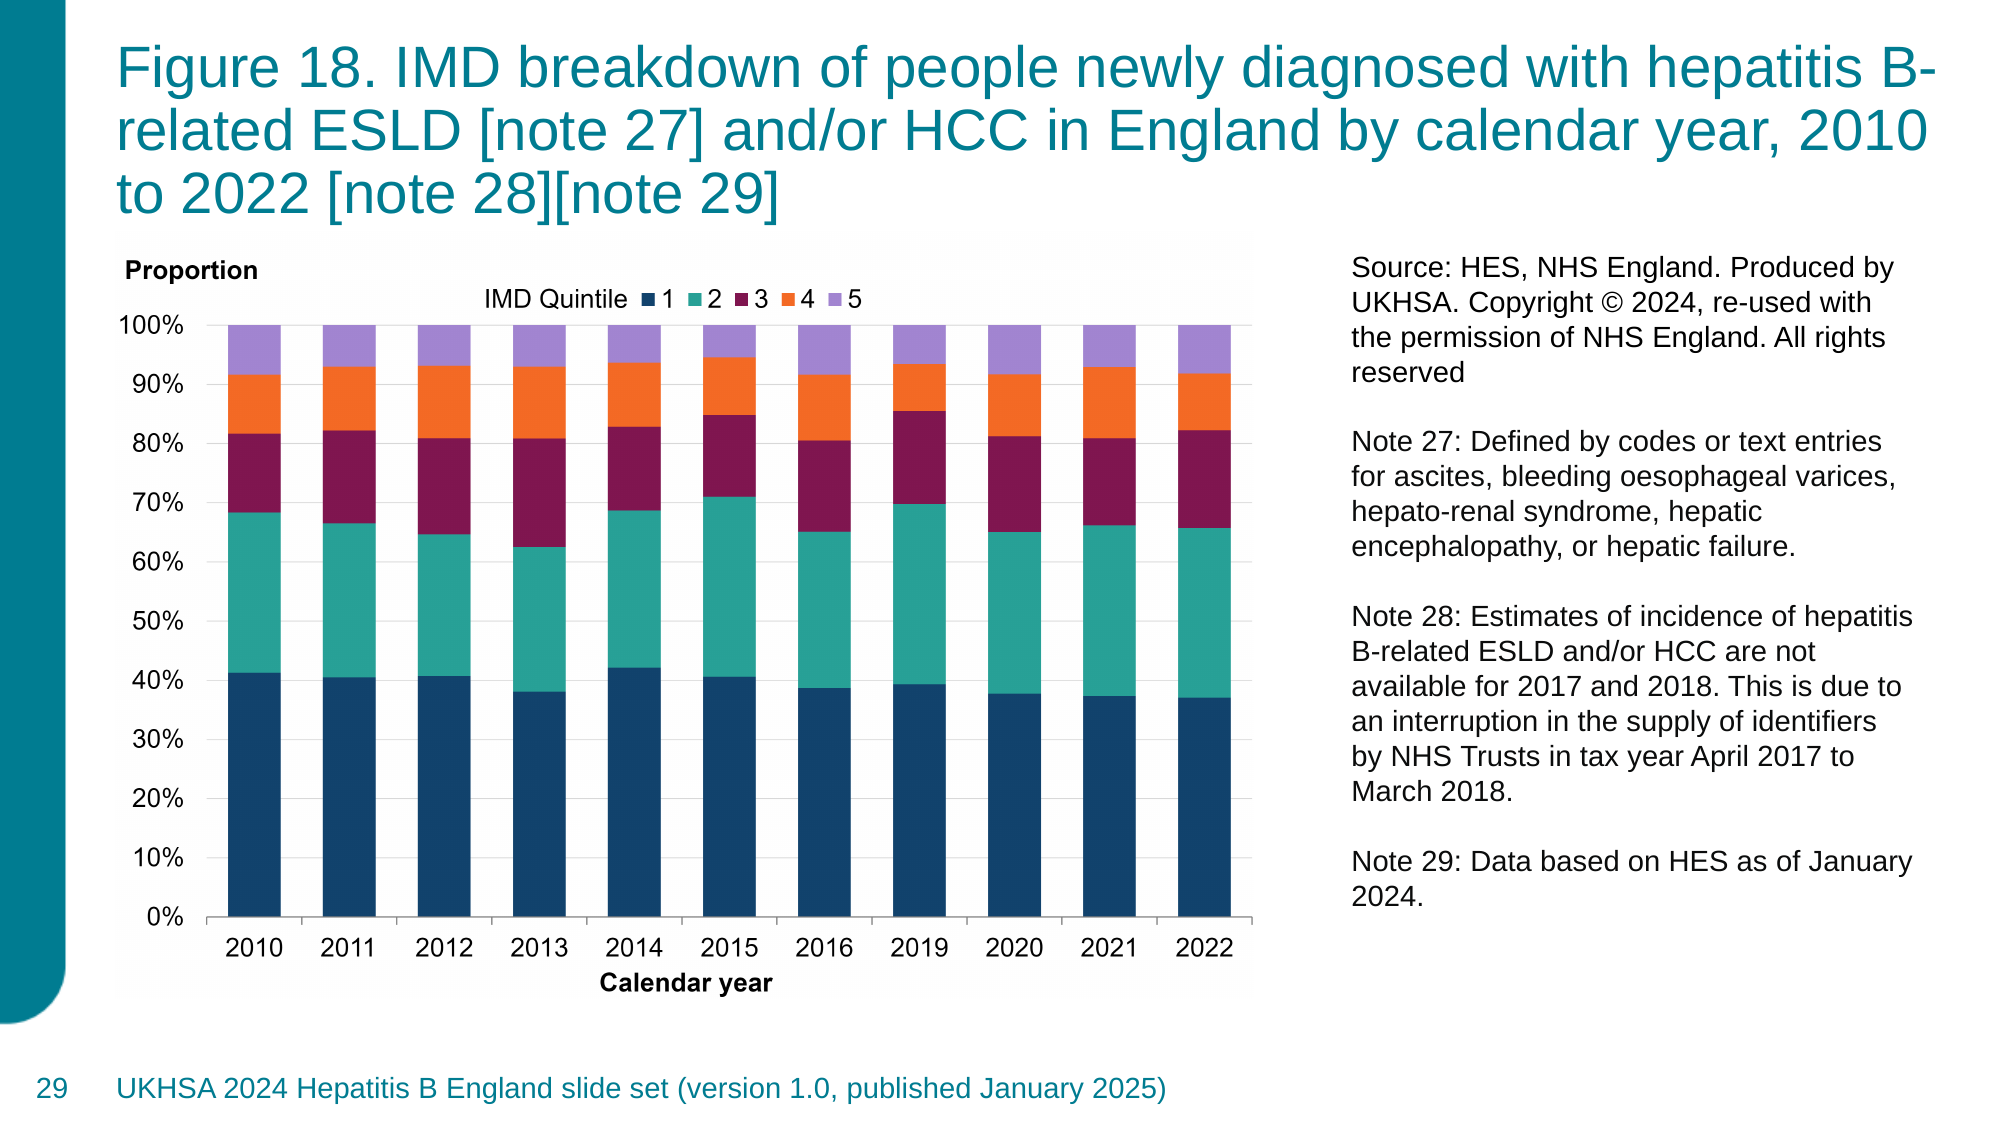

# Figure 18. IMD breakdown of people newly diagnosed with hepatitis B-related ESLD [note 27] and/or HCC in England by calendar year, 2010 to 2022 [note 28][note 29]
Source: HES, NHS England. Produced by UKHSA. Copyright © 2024, re-used with the permission of NHS England. All rights reserved
Note 27: Defined by codes or text entries for ascites, bleeding oesophageal varices, hepato-renal syndrome, hepatic encephalopathy, or hepatic failure.
Note 28: Estimates of incidence of hepatitis B-related ESLD and/or HCC are not available for 2017 and 2018. This is due to an interruption in the supply of identifiers by NHS Trusts in tax year April 2017 to March 2018.
Note 29: Data based on HES as of January 2024.
UKHSA 2024 Hepatitis B England slide set (version 1.0, published January 2025)